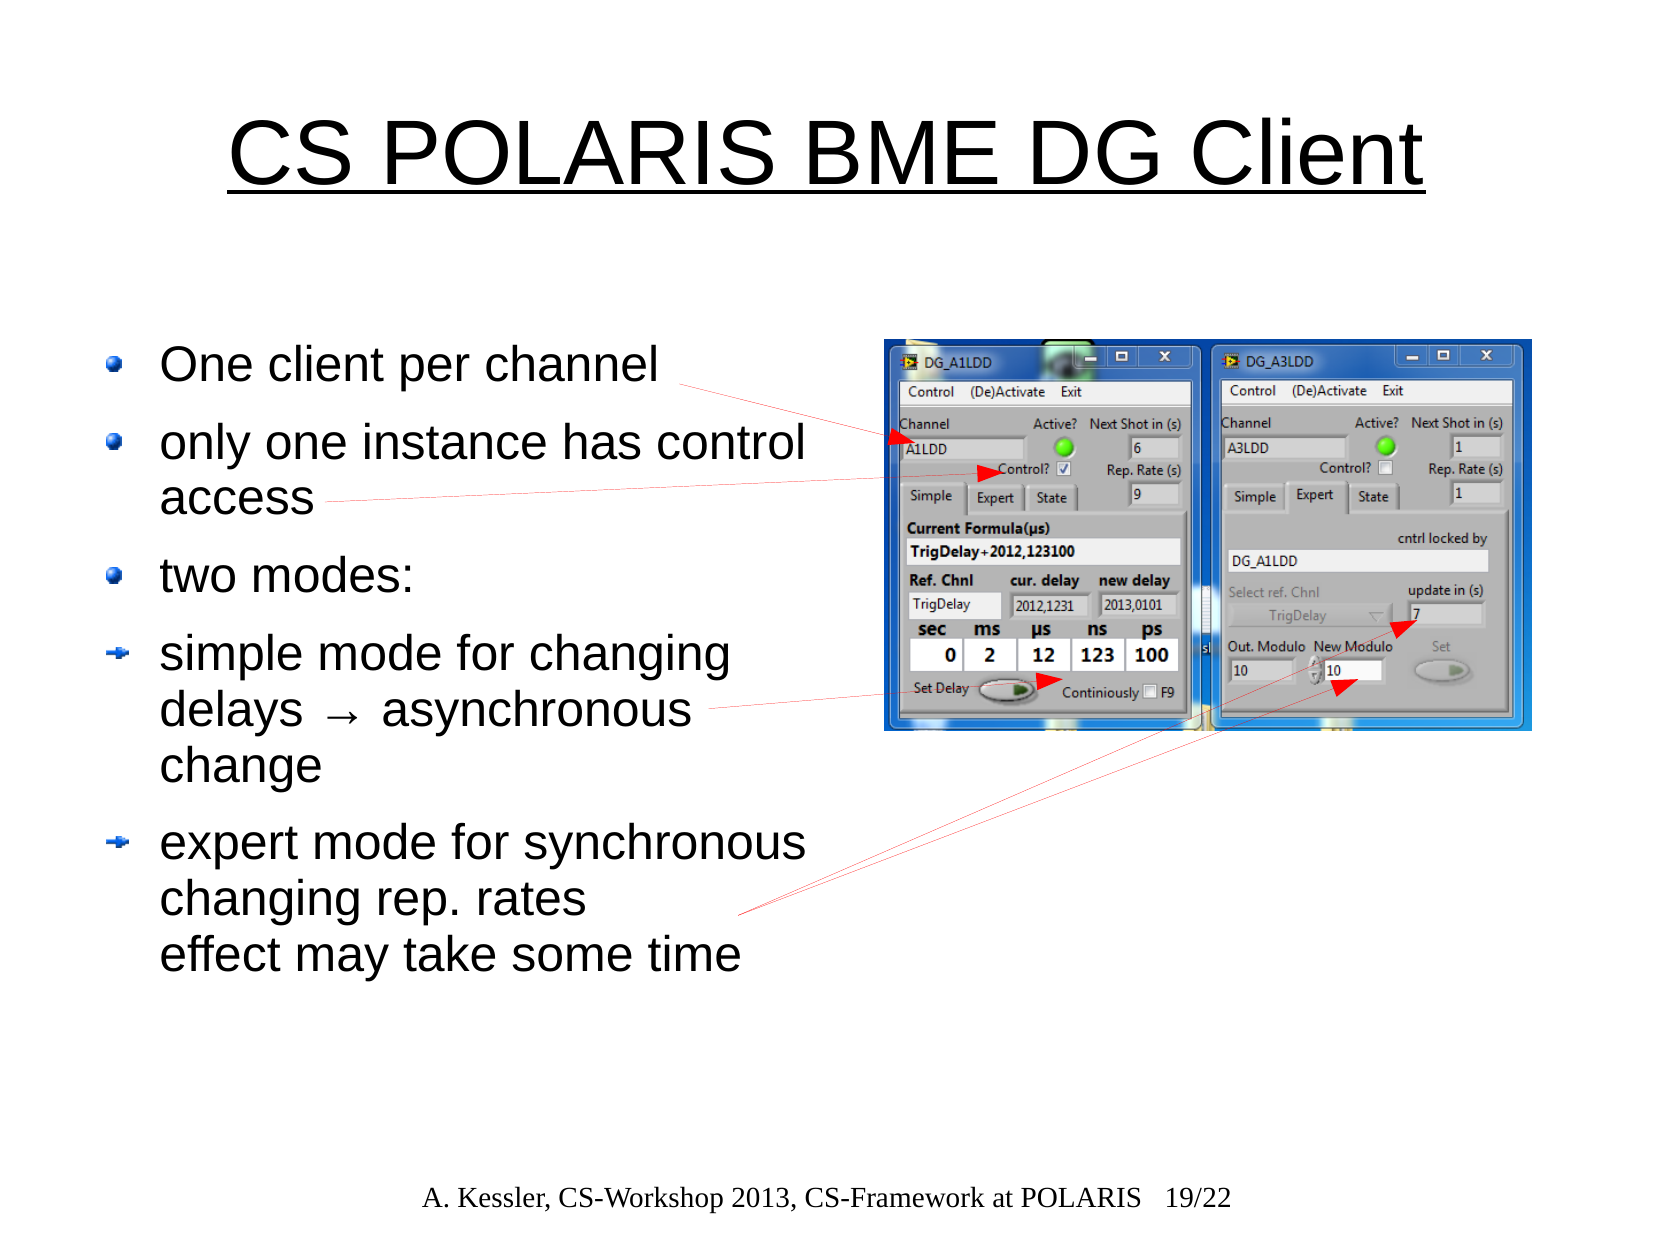

# CS POLARIS BME DG Client
One client per channel
only one instance has control access
two modes:
simple mode for changing delays → asynchronous change
expert mode for synchronous changing rep. rates
effect may take some time
A. Kessler, CS-Workshop 2013, CS-Framework at POLARIS